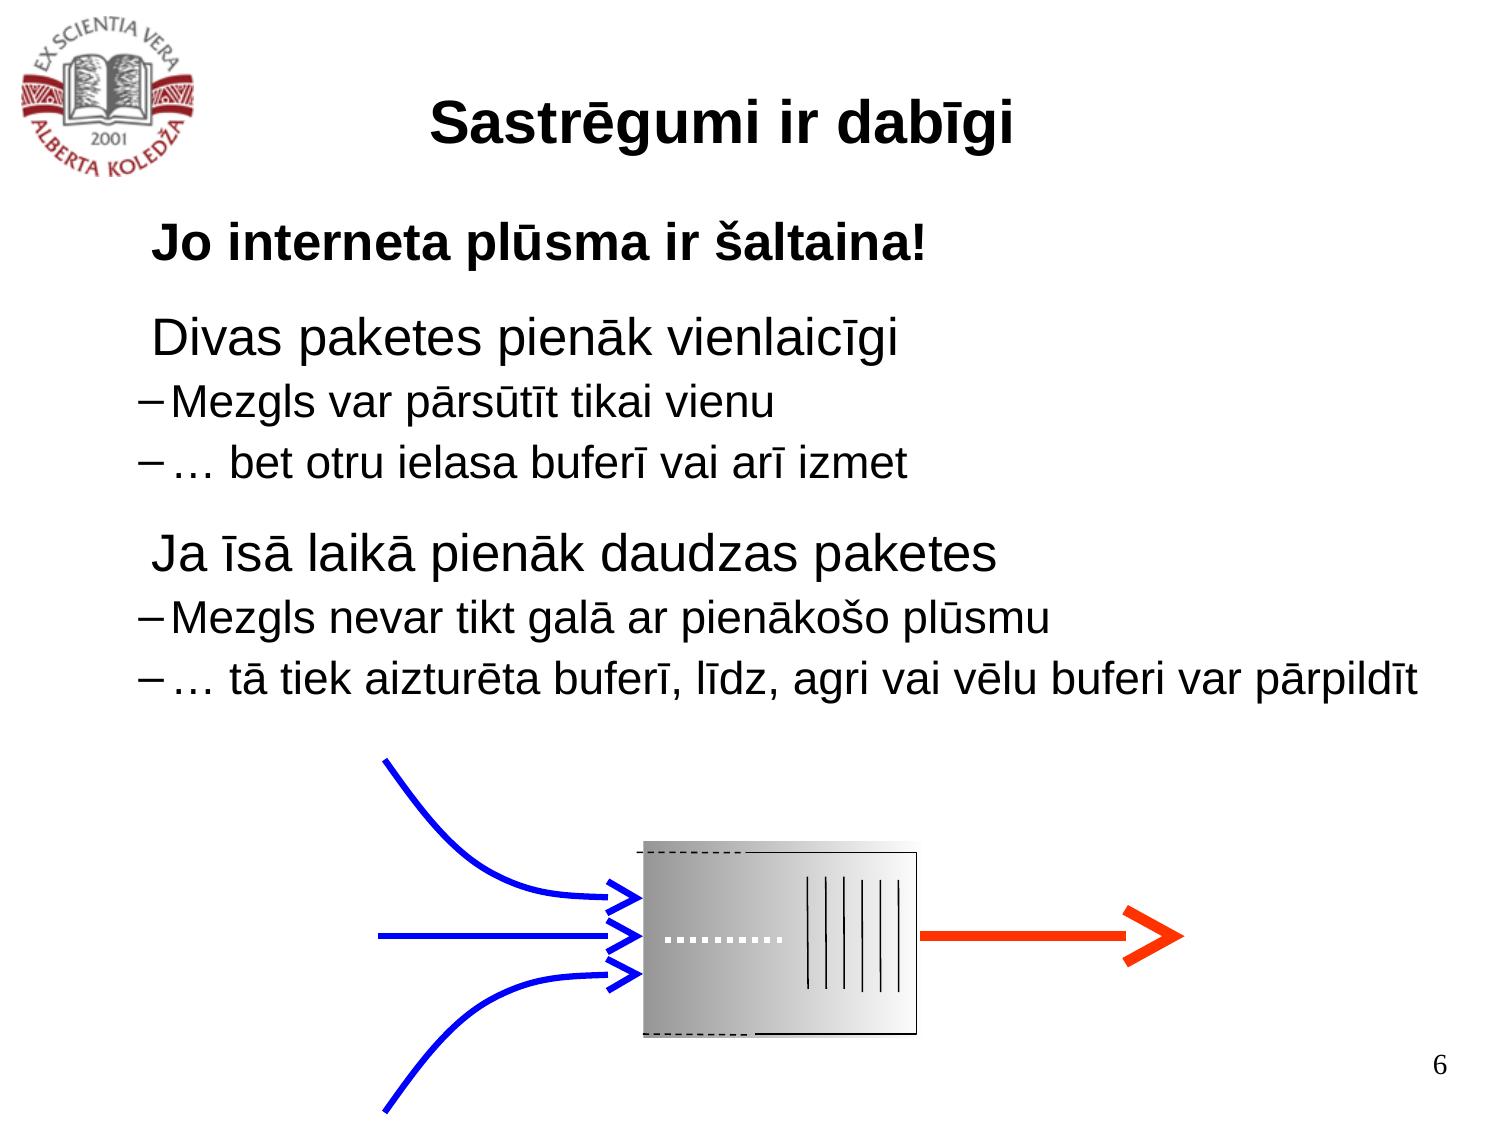

Sastrēgumi ir dabīgi
# Jo interneta plūsma ir šaltaina!
Divas paketes pienāk vienlaicīgi
Mezgls var pārsūtīt tikai vienu
… bet otru ielasa buferī vai arī izmet
Ja īsā laikā pienāk daudzas paketes
Mezgls nevar tikt galā ar pienākošo plūsmu
… tā tiek aizturēta buferī, līdz, agri vai vēlu buferi var pārpildīt
6